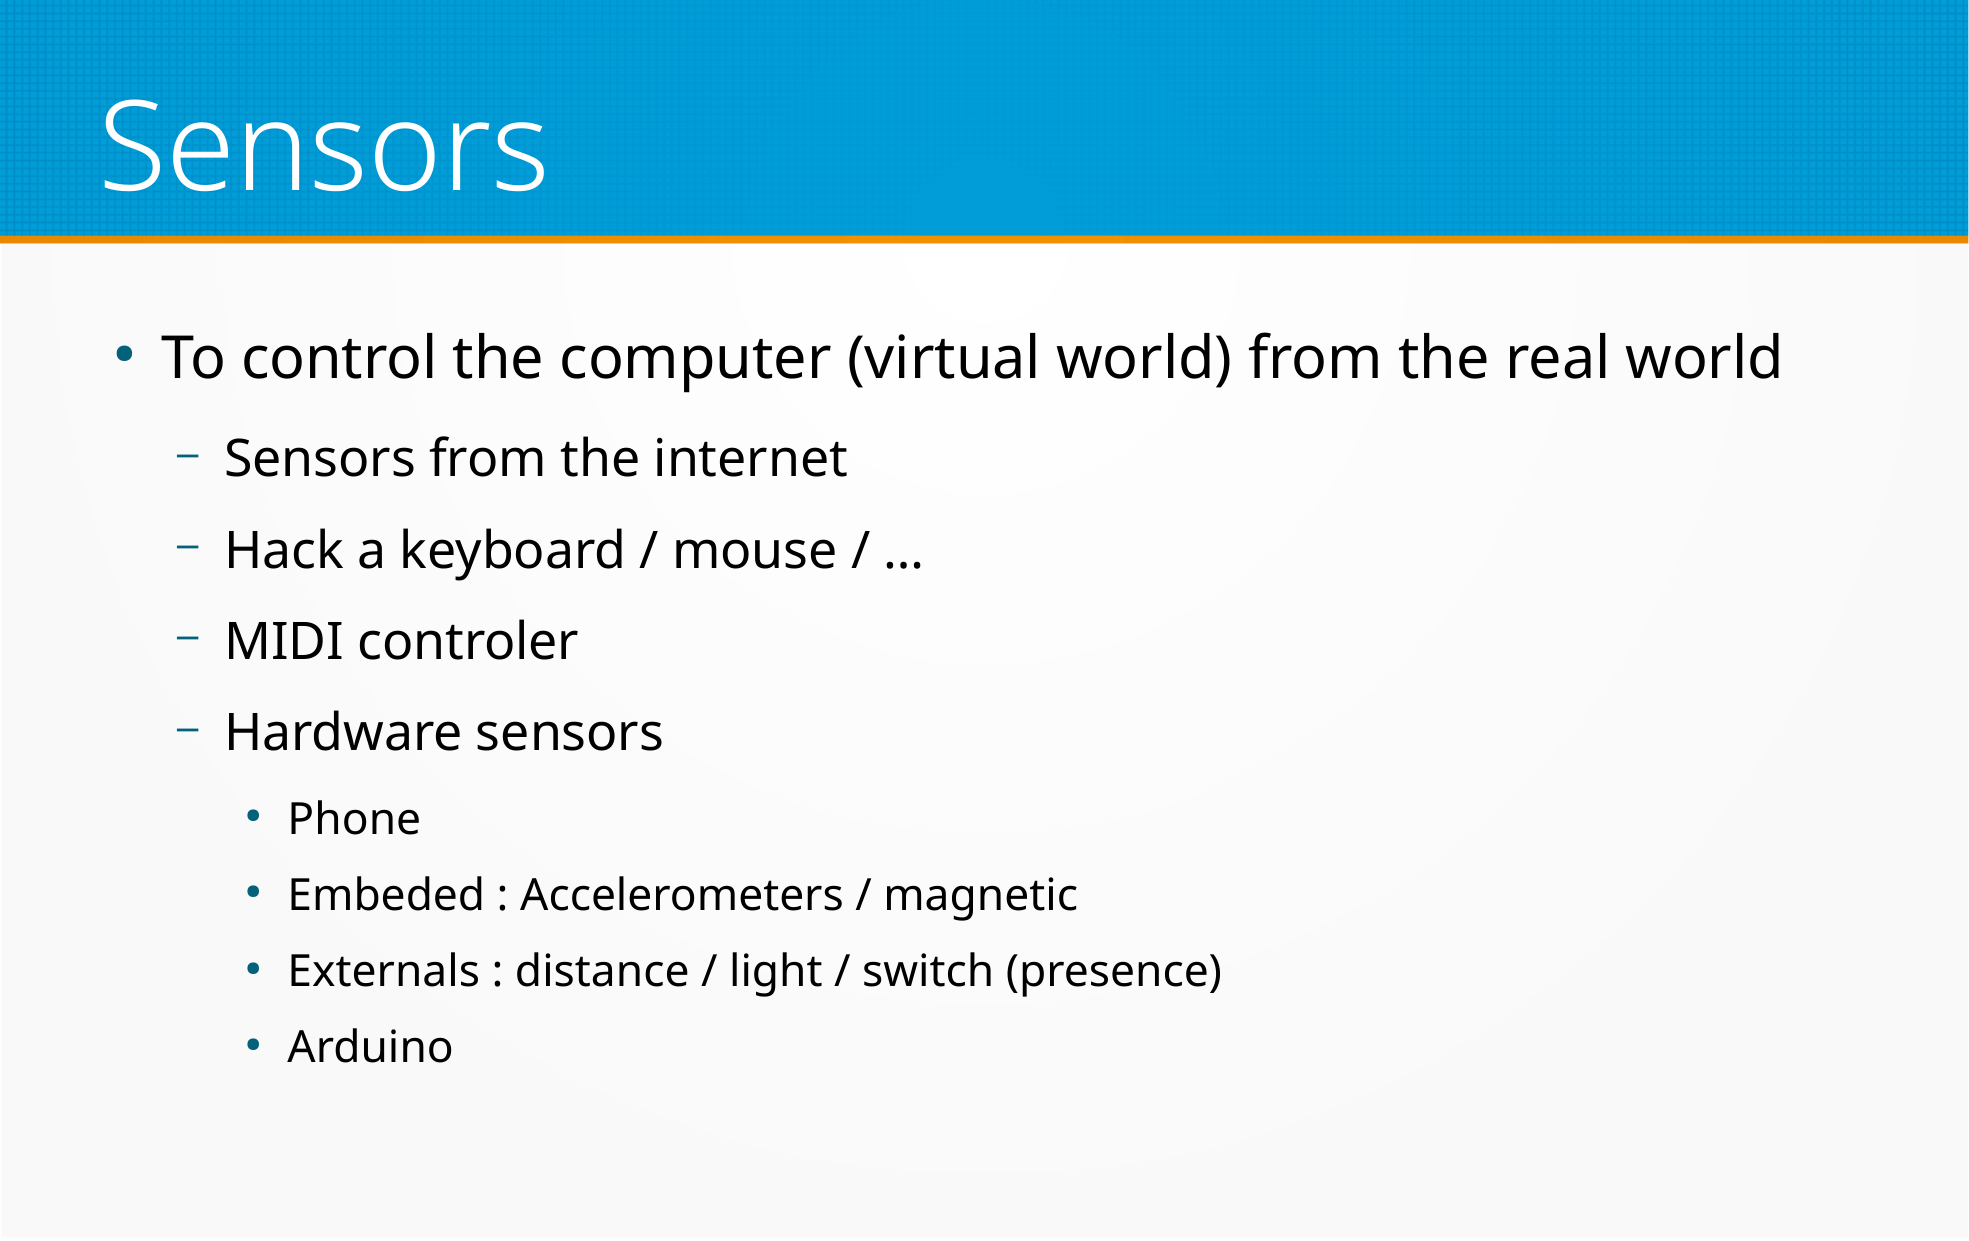

# Sensors
To control the computer (virtual world) from the real world
Sensors from the internet
Hack a keyboard / mouse / …
MIDI controler
Hardware sensors
Phone
Embeded : Accelerometers / magnetic
Externals : distance / light / switch (presence)
Arduino